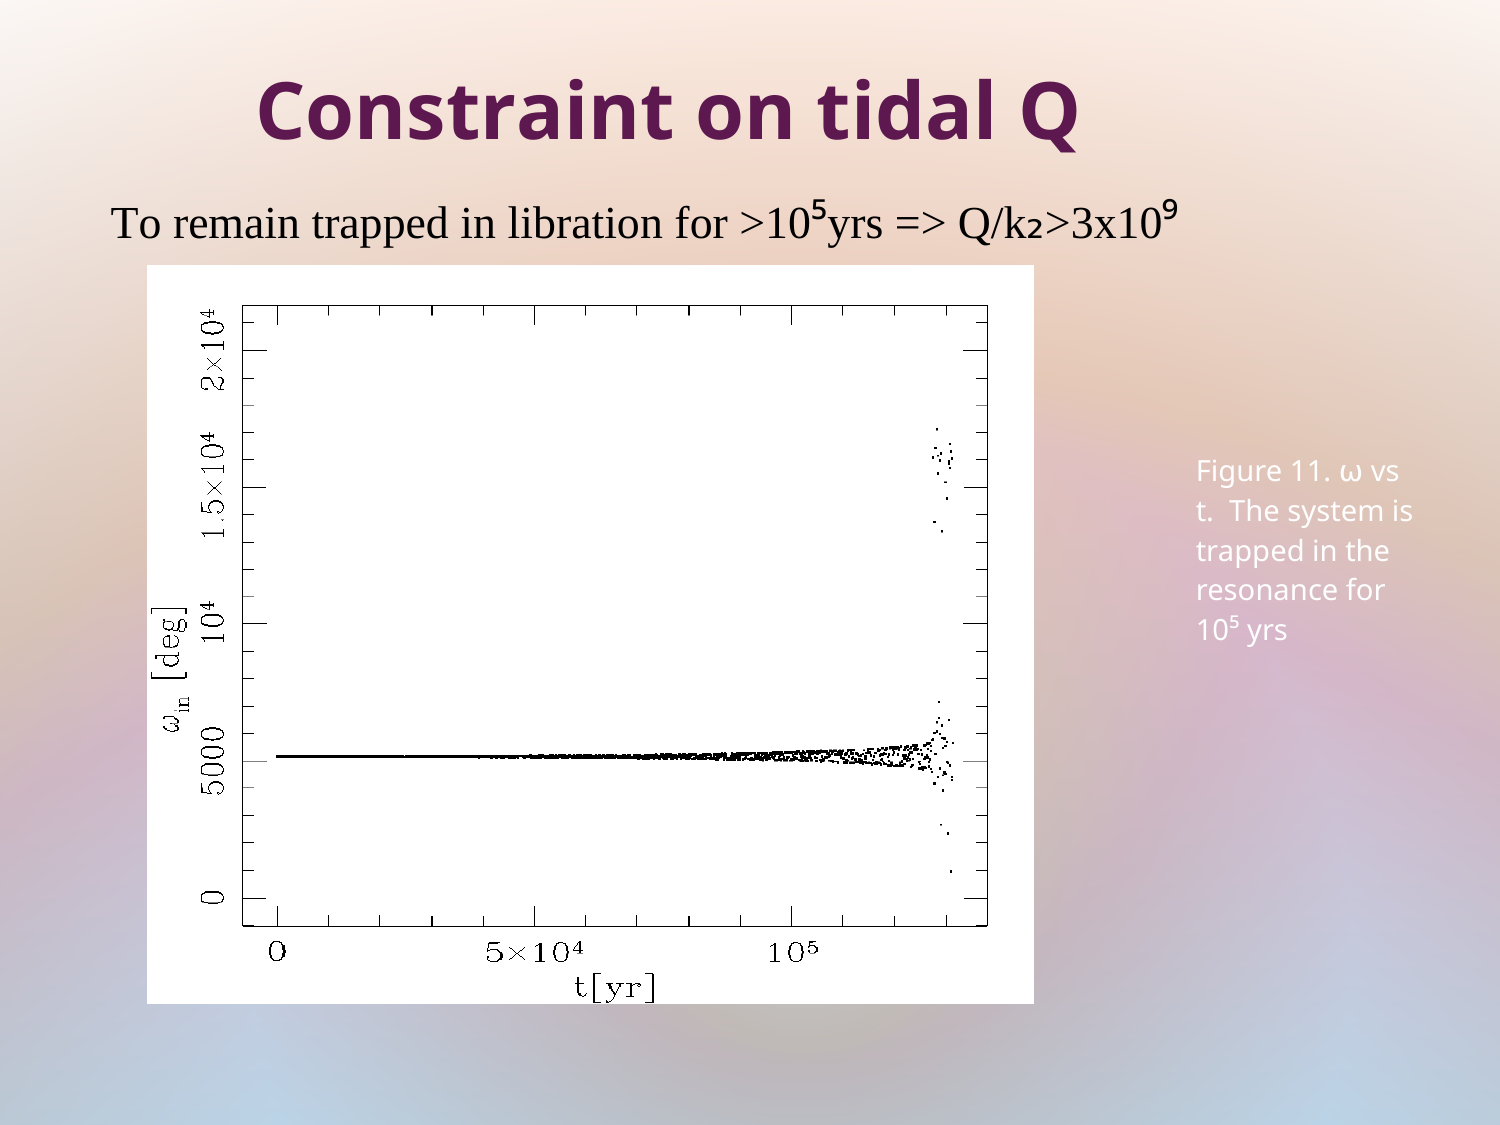

# Constraint on tidal Q
 To remain trapped in libration for >10⁵yrs => Q/k₂>3x10⁹
Figure 11. ω vs t. The system is trapped in the resonance for 10⁵ yrs